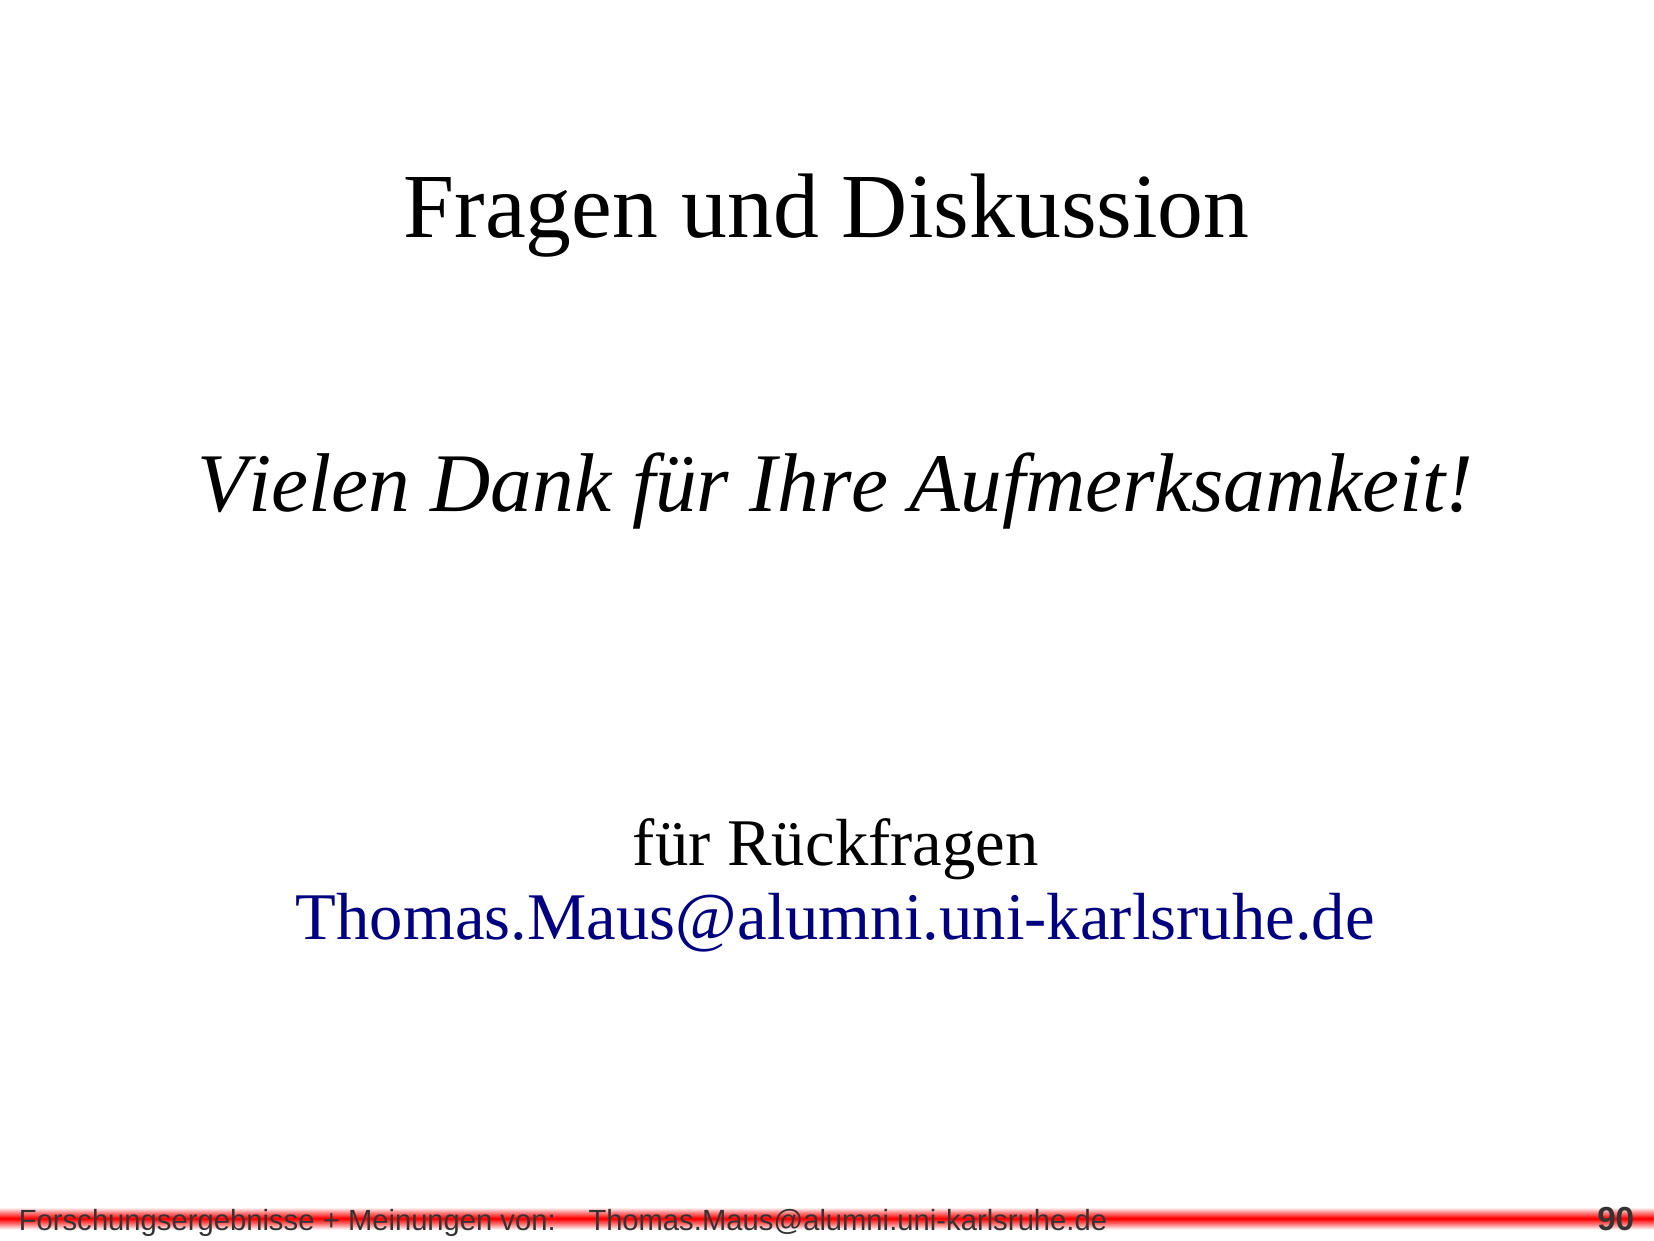

# Fragen und Diskussion
Vielen Dank für Ihre Aufmerksamkeit!
für Rückfragen
Thomas.Maus@alumni.uni-karlsruhe.de